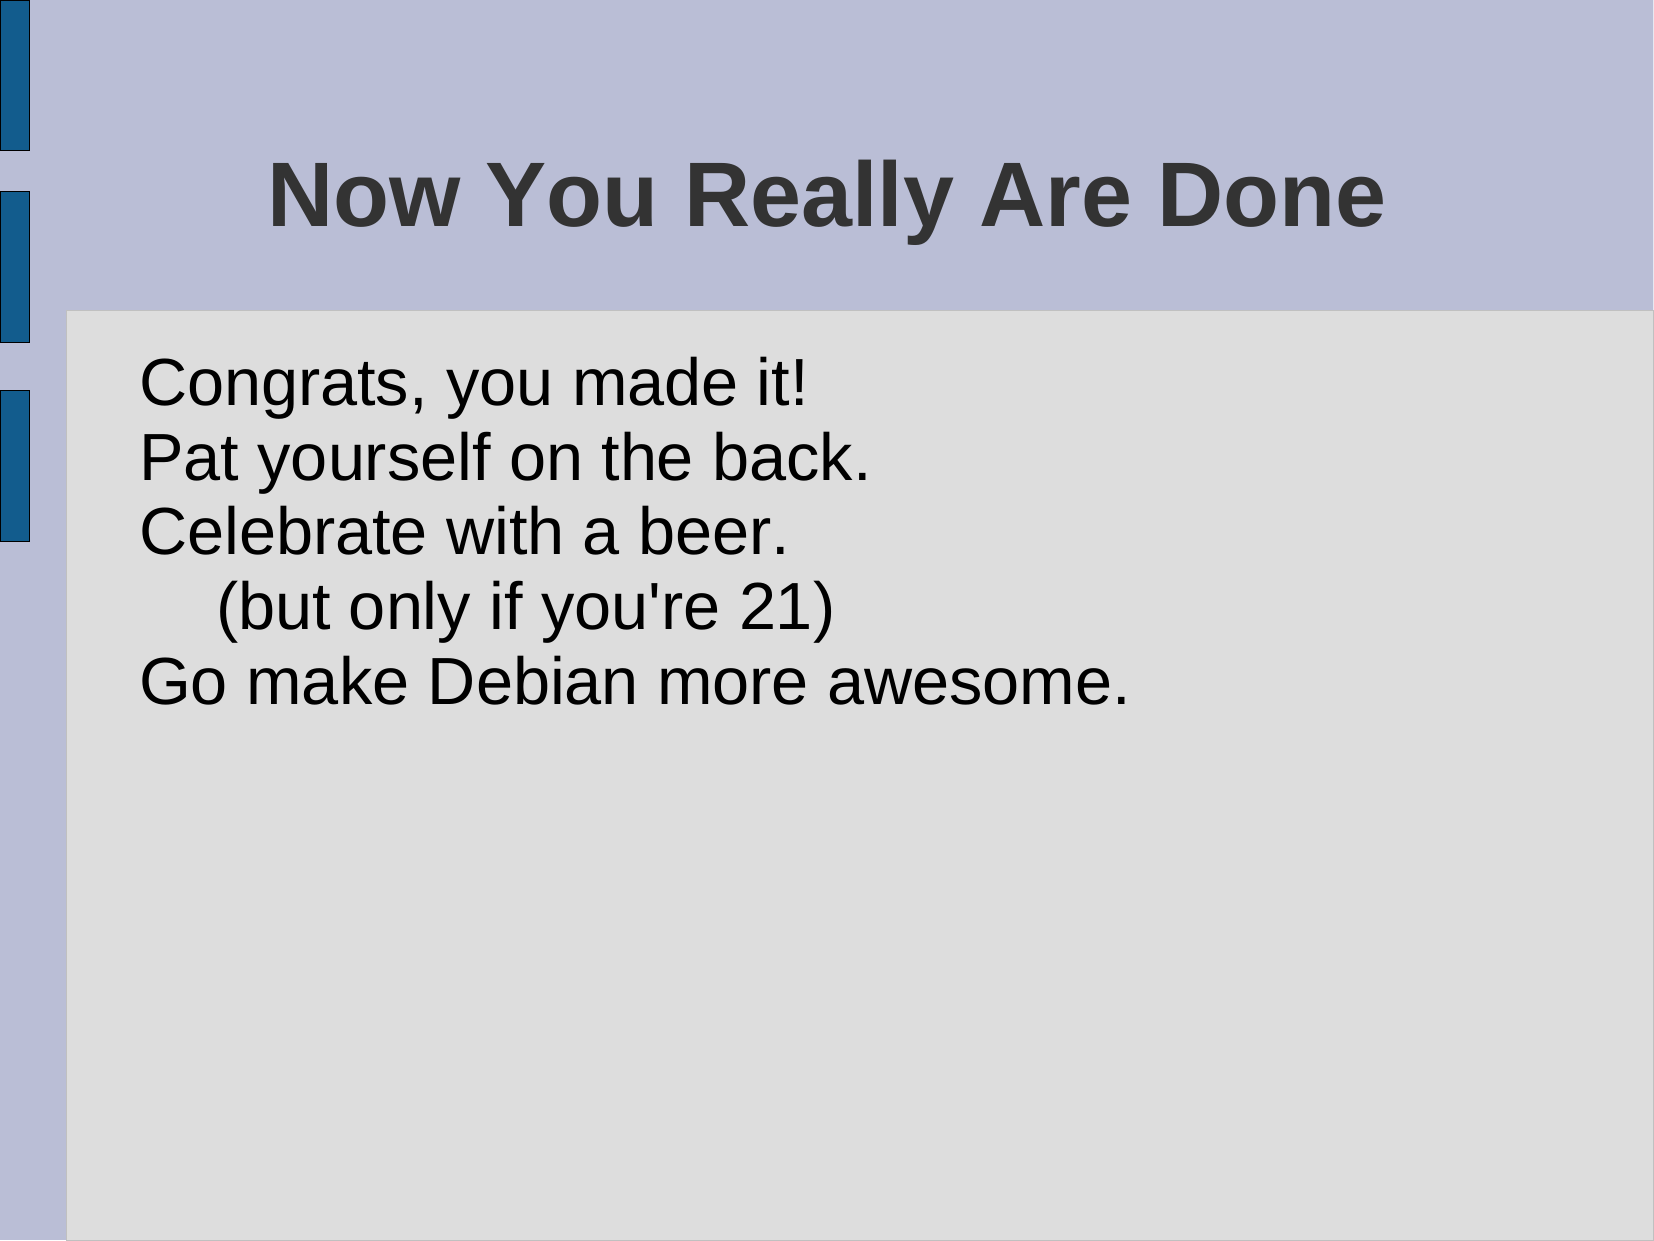

# Now You Really Are Done
Congrats, you made it!
Pat yourself on the back.
Celebrate with a beer.
(but only if you're 21)
Go make Debian more awesome.